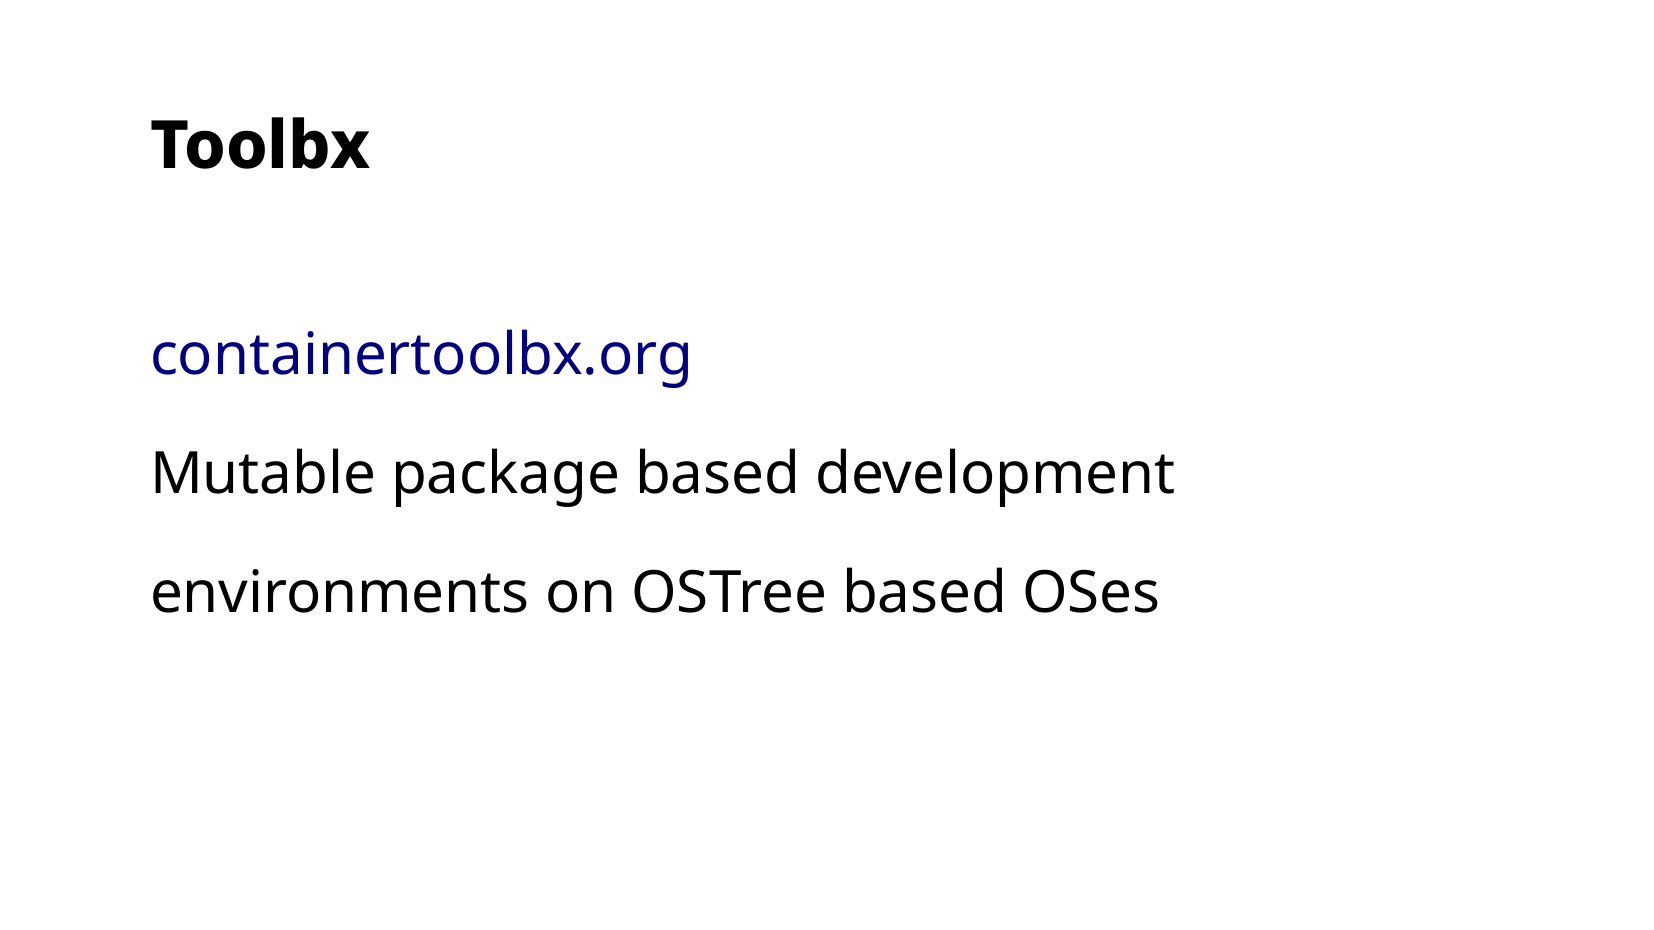

# Toolbx
containertoolbx.org
Mutable package based development environments on OSTree based OSes